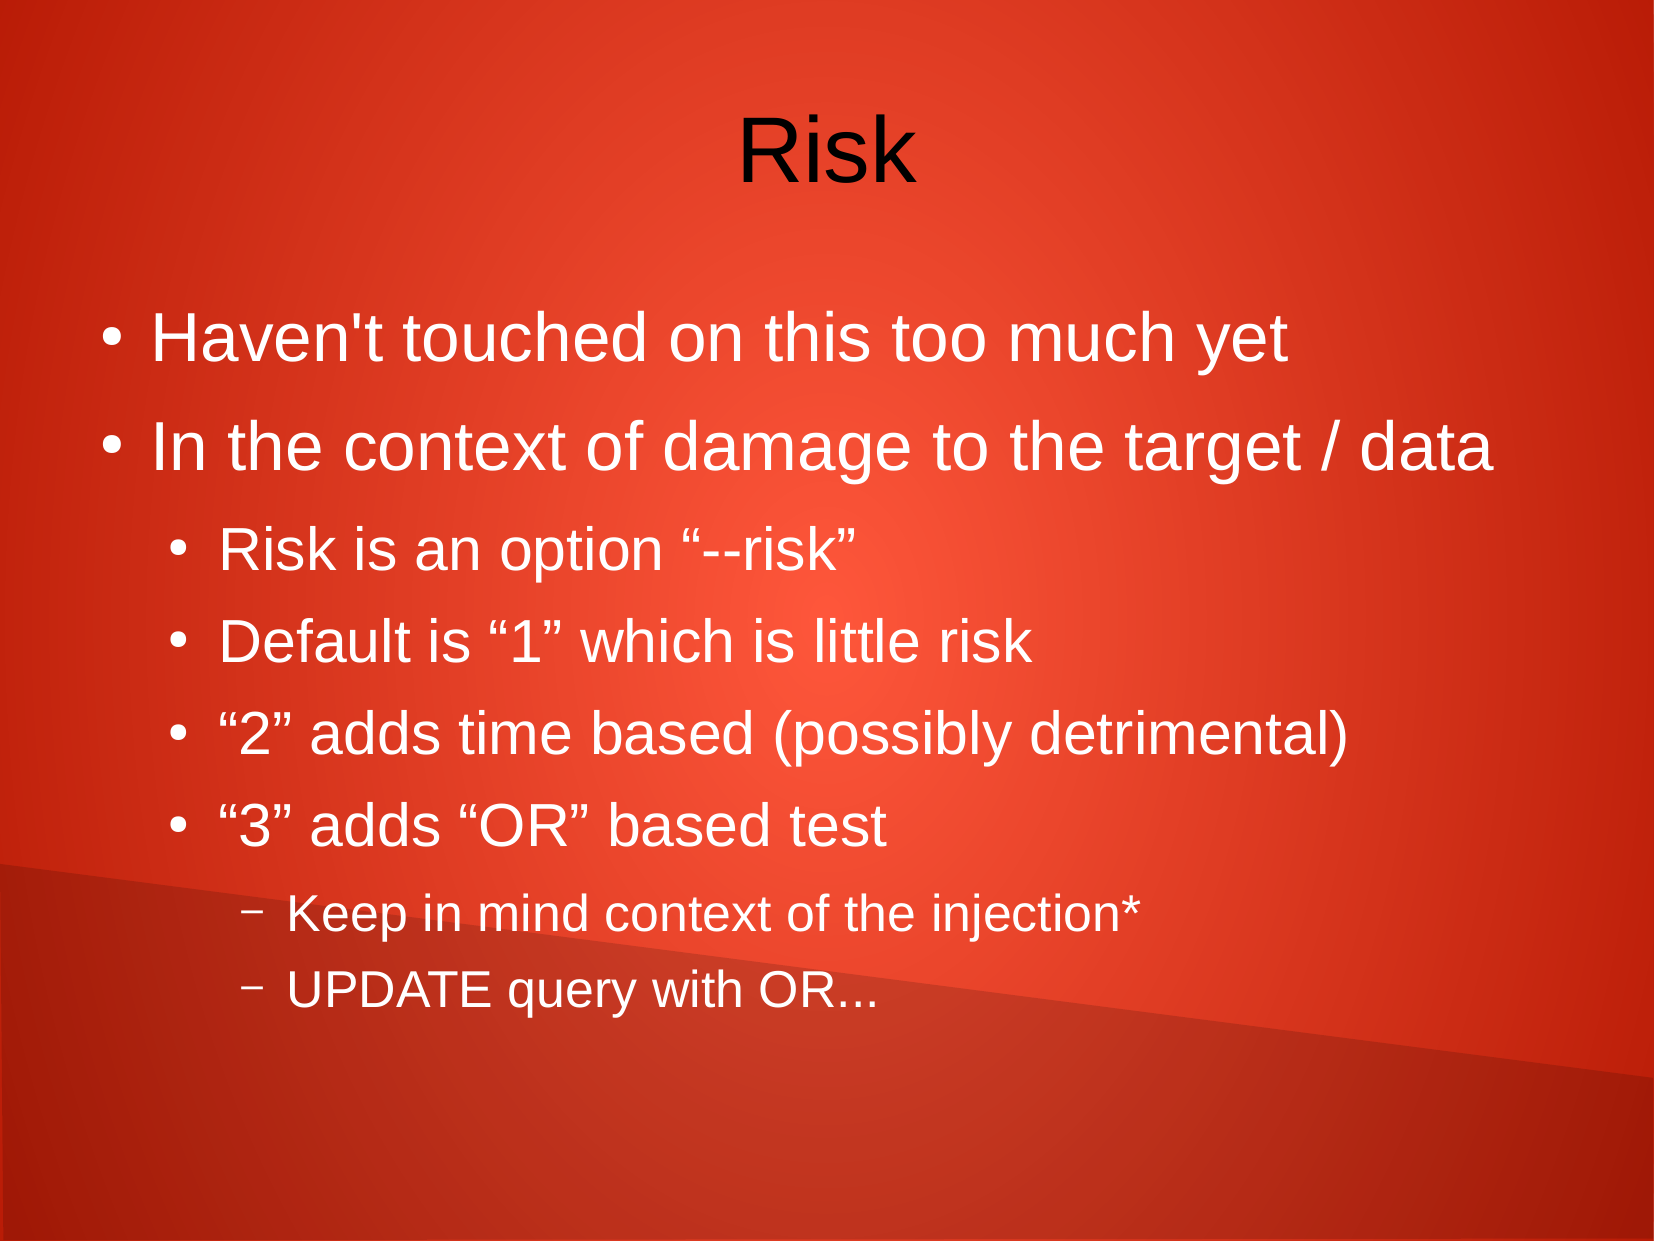

# Risk
Haven't touched on this too much yet
In the context of damage to the target / data
Risk is an option “--risk”
Default is “1” which is little risk
“2” adds time based (possibly detrimental)
“3” adds “OR” based test
Keep in mind context of the injection*
UPDATE query with OR...